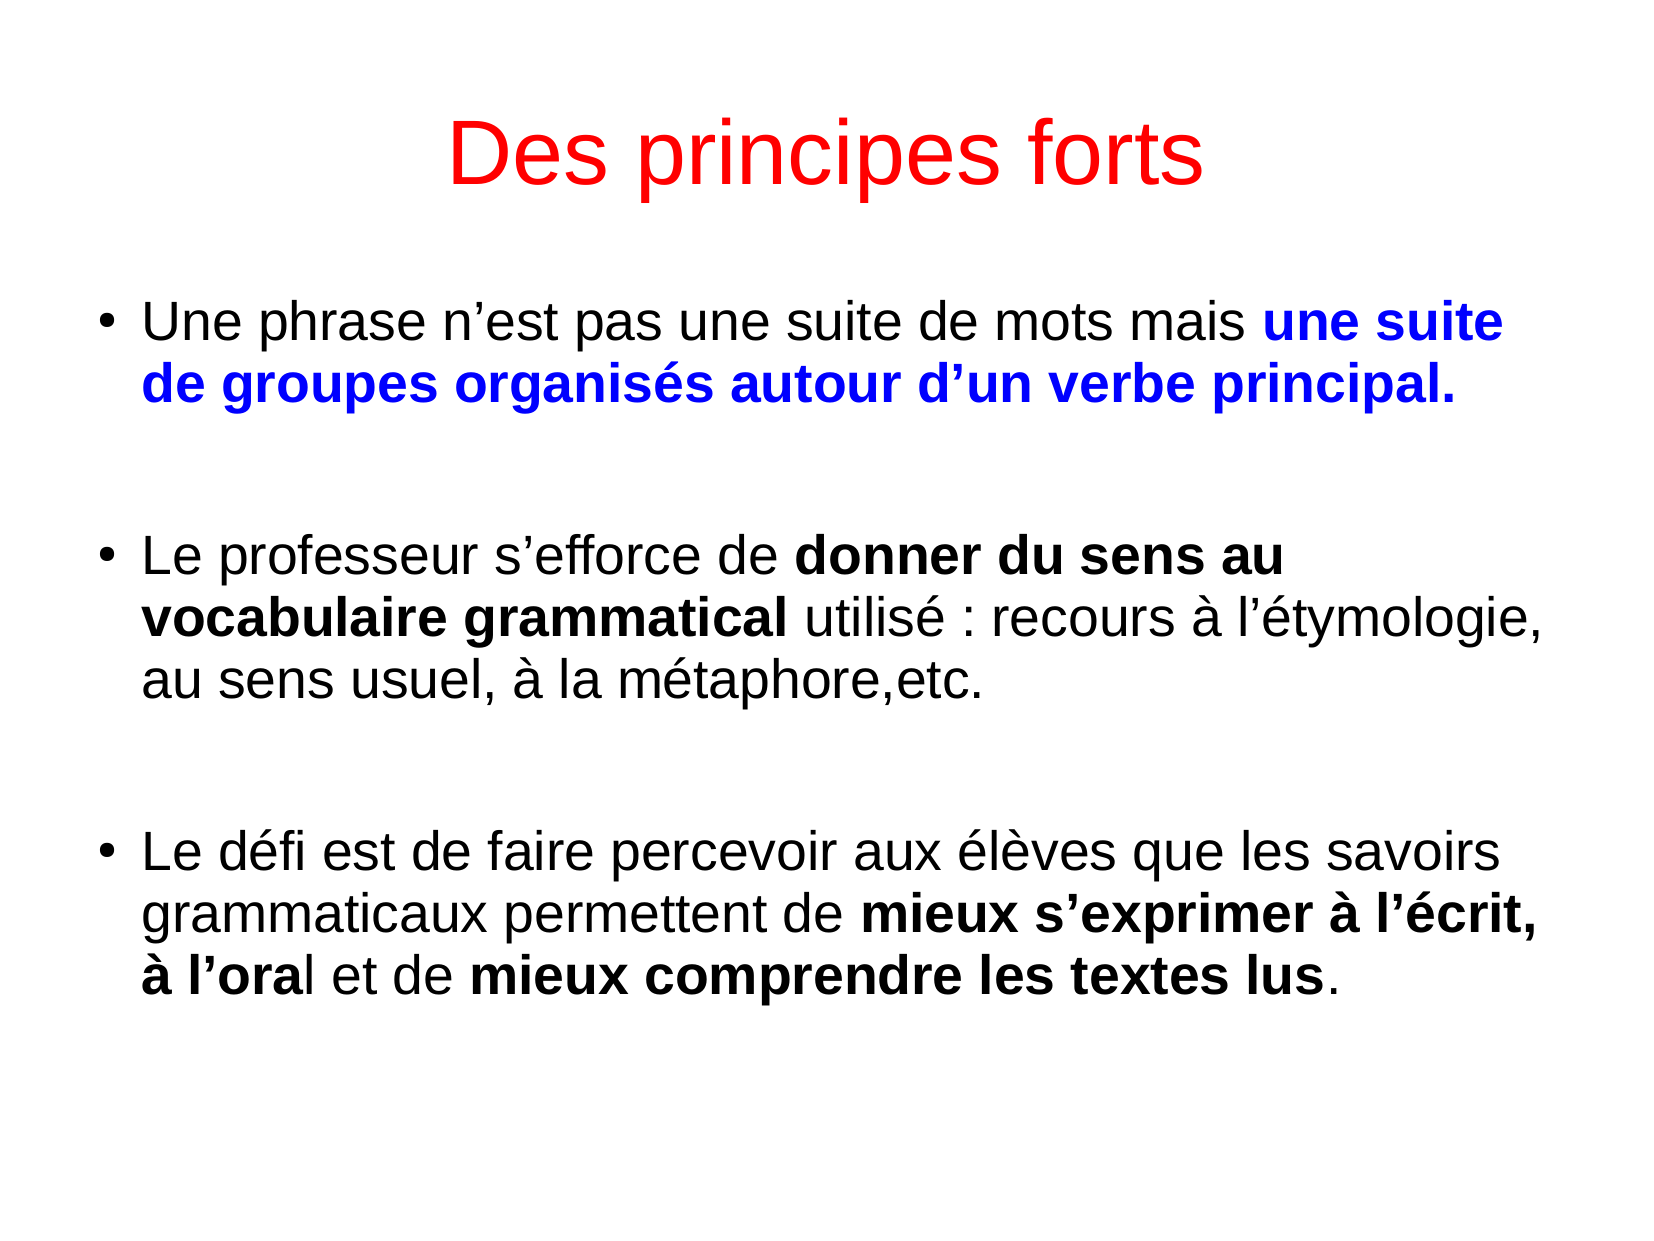

# Des principes forts
Une phrase n’est pas une suite de mots mais une suite de groupes organisés autour d’un verbe principal.
Le professeur s’efforce de donner du sens au vocabulaire grammatical utilisé : recours à l’étymologie, au sens usuel, à la métaphore,etc.
Le défi est de faire percevoir aux élèves que les savoirs grammaticaux permettent de mieux s’exprimer à l’écrit, à l’oral et de mieux comprendre les textes lus.